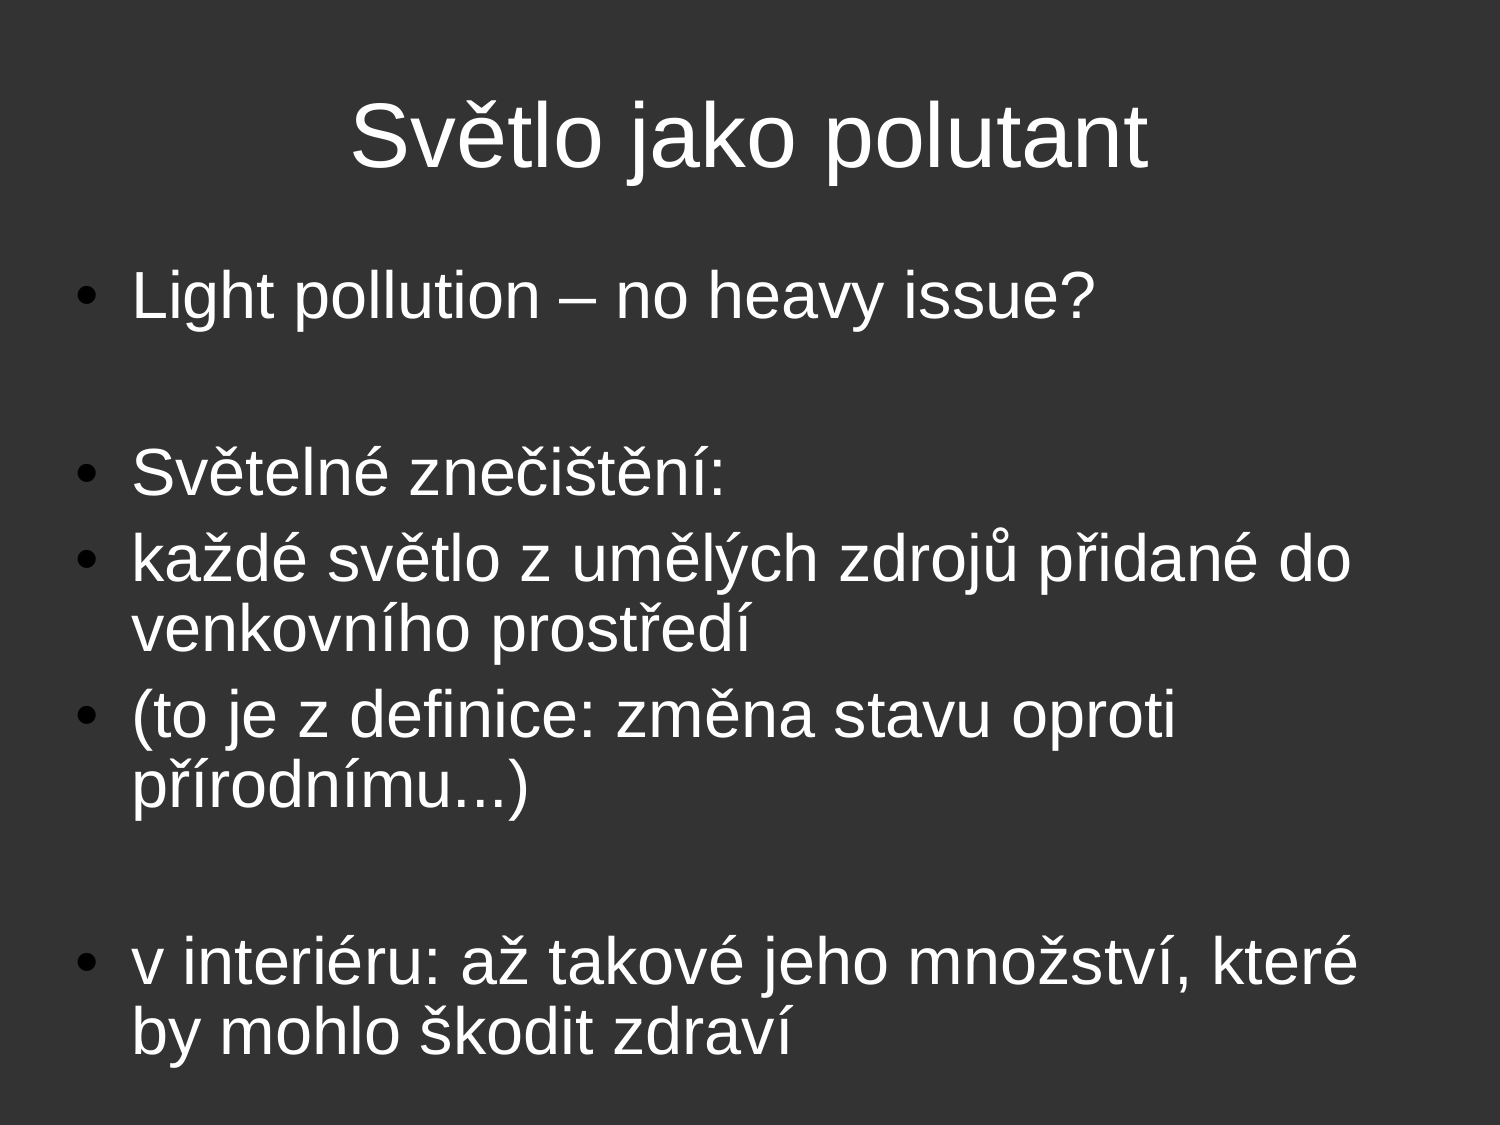

# Světlo jako polutant
Light pollution – no heavy issue?
Světelné znečištění:
každé světlo z umělých zdrojů přidané do venkovního prostředí
(to je z definice: změna stavu oproti přírodnímu...)
v interiéru: až takové jeho množství, které by mohlo škodit zdraví